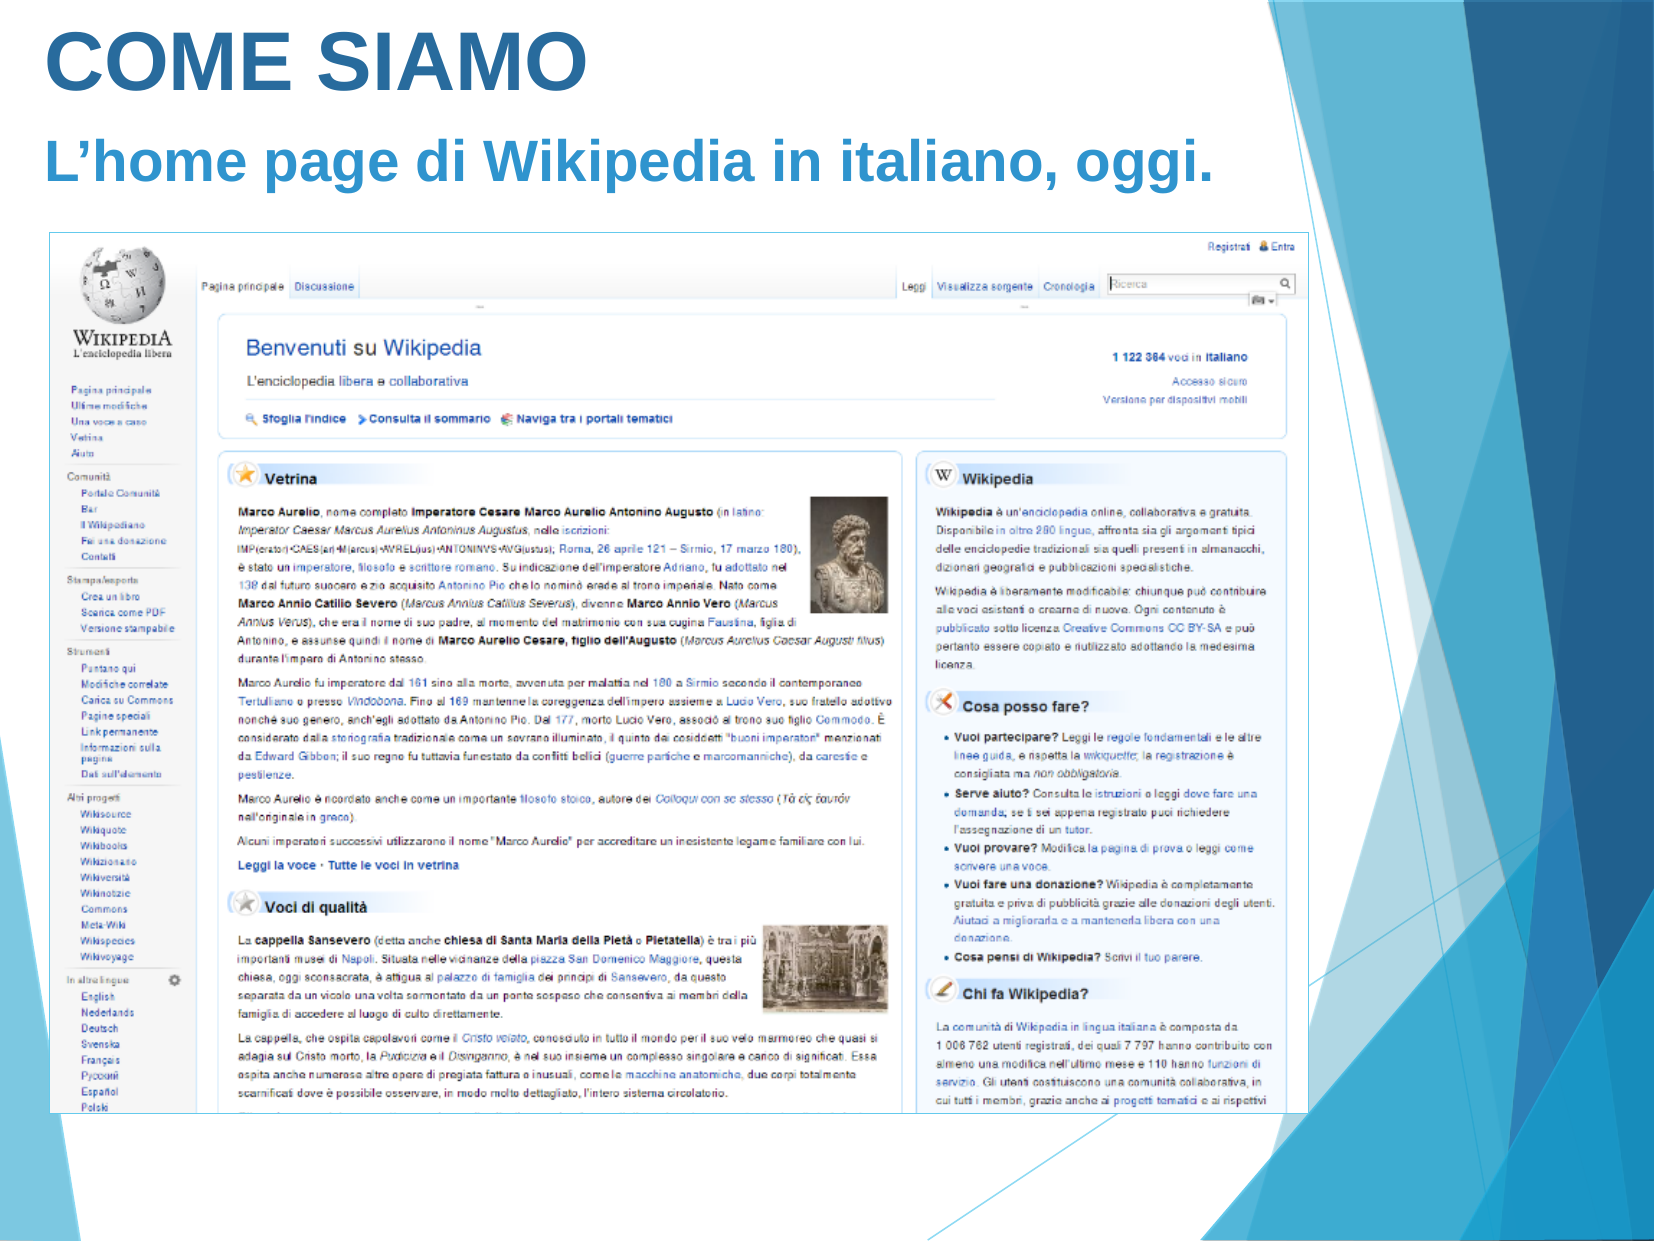

COME SIAMO
L’home page di Wikipedia in italiano, oggi.